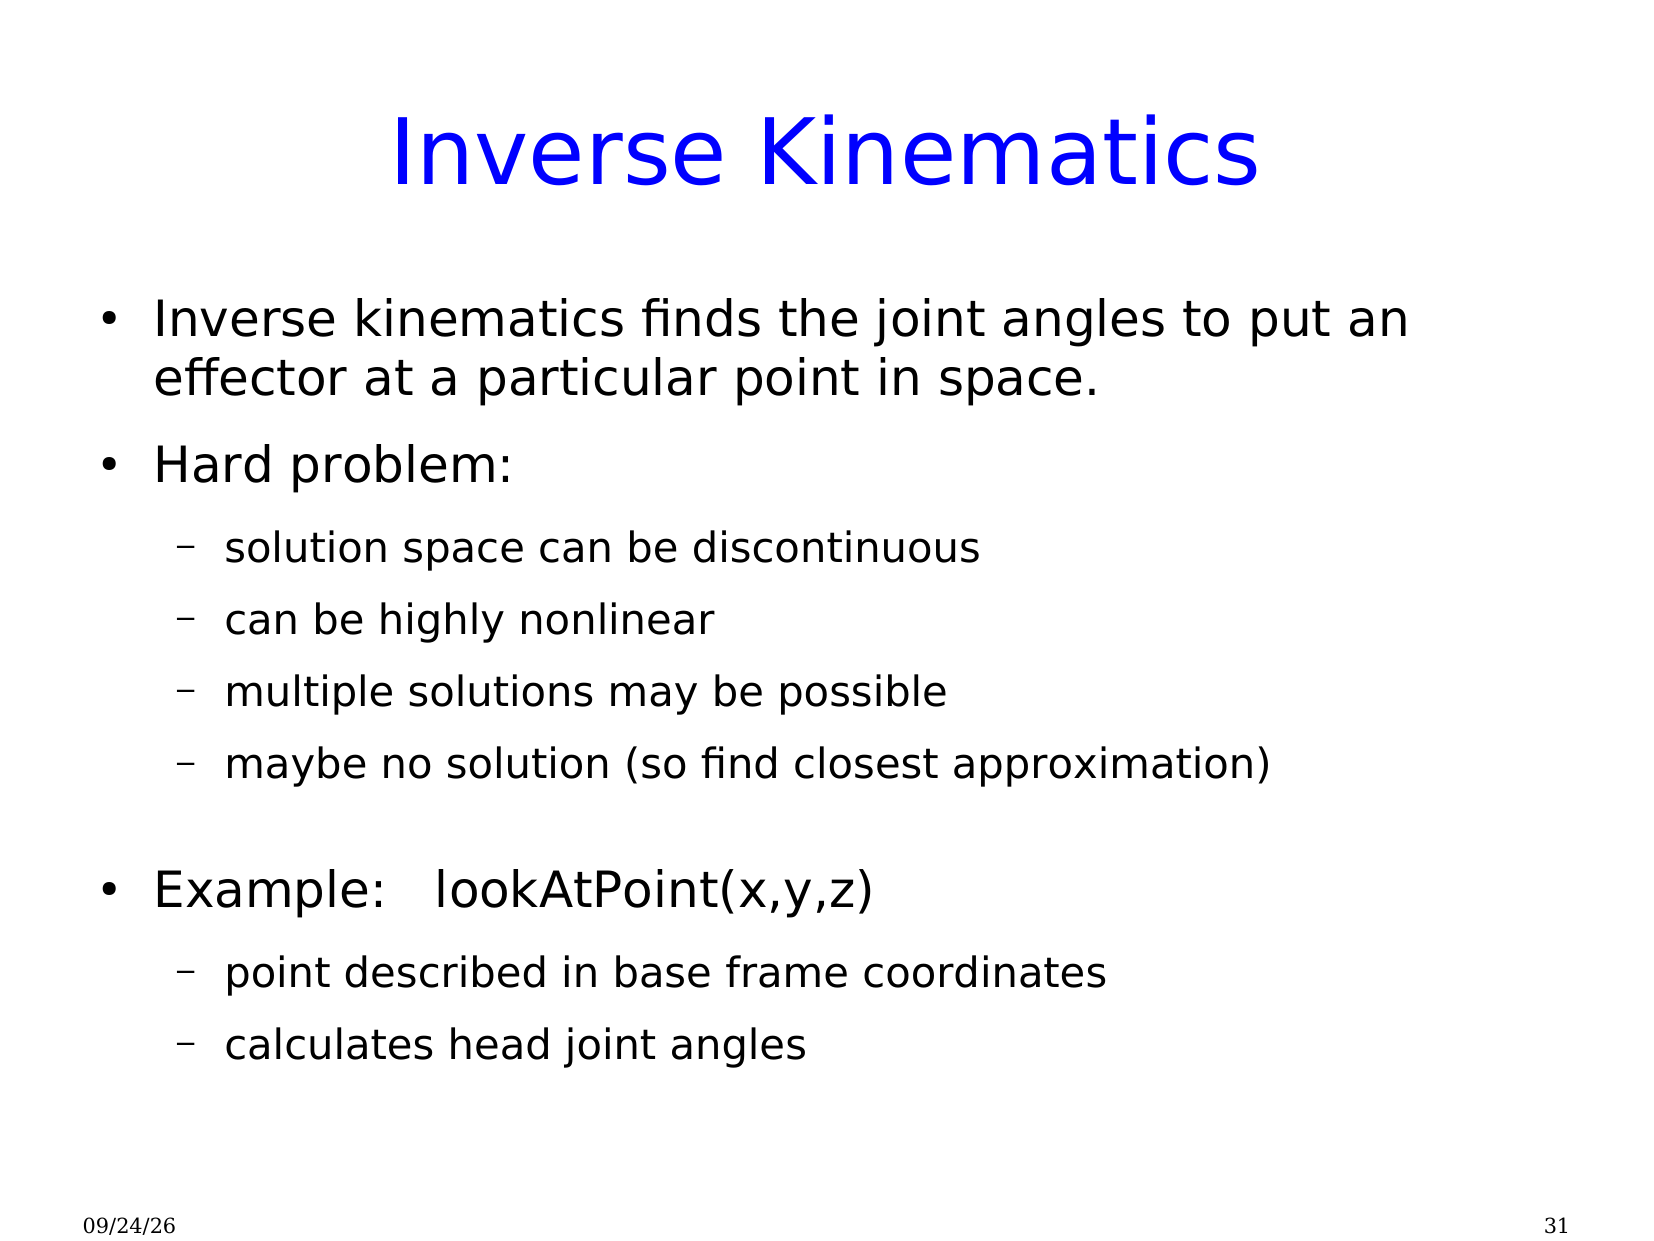

# Inverse Kinematics
Inverse kinematics finds the joint angles to put an effector at a particular point in space.
Hard problem:
solution space can be discontinuous
can be highly nonlinear
multiple solutions may be possible
maybe no solution (so find closest approximation)
Example: lookAtPoint(x,y,z)
point described in base frame coordinates
calculates head joint angles
31